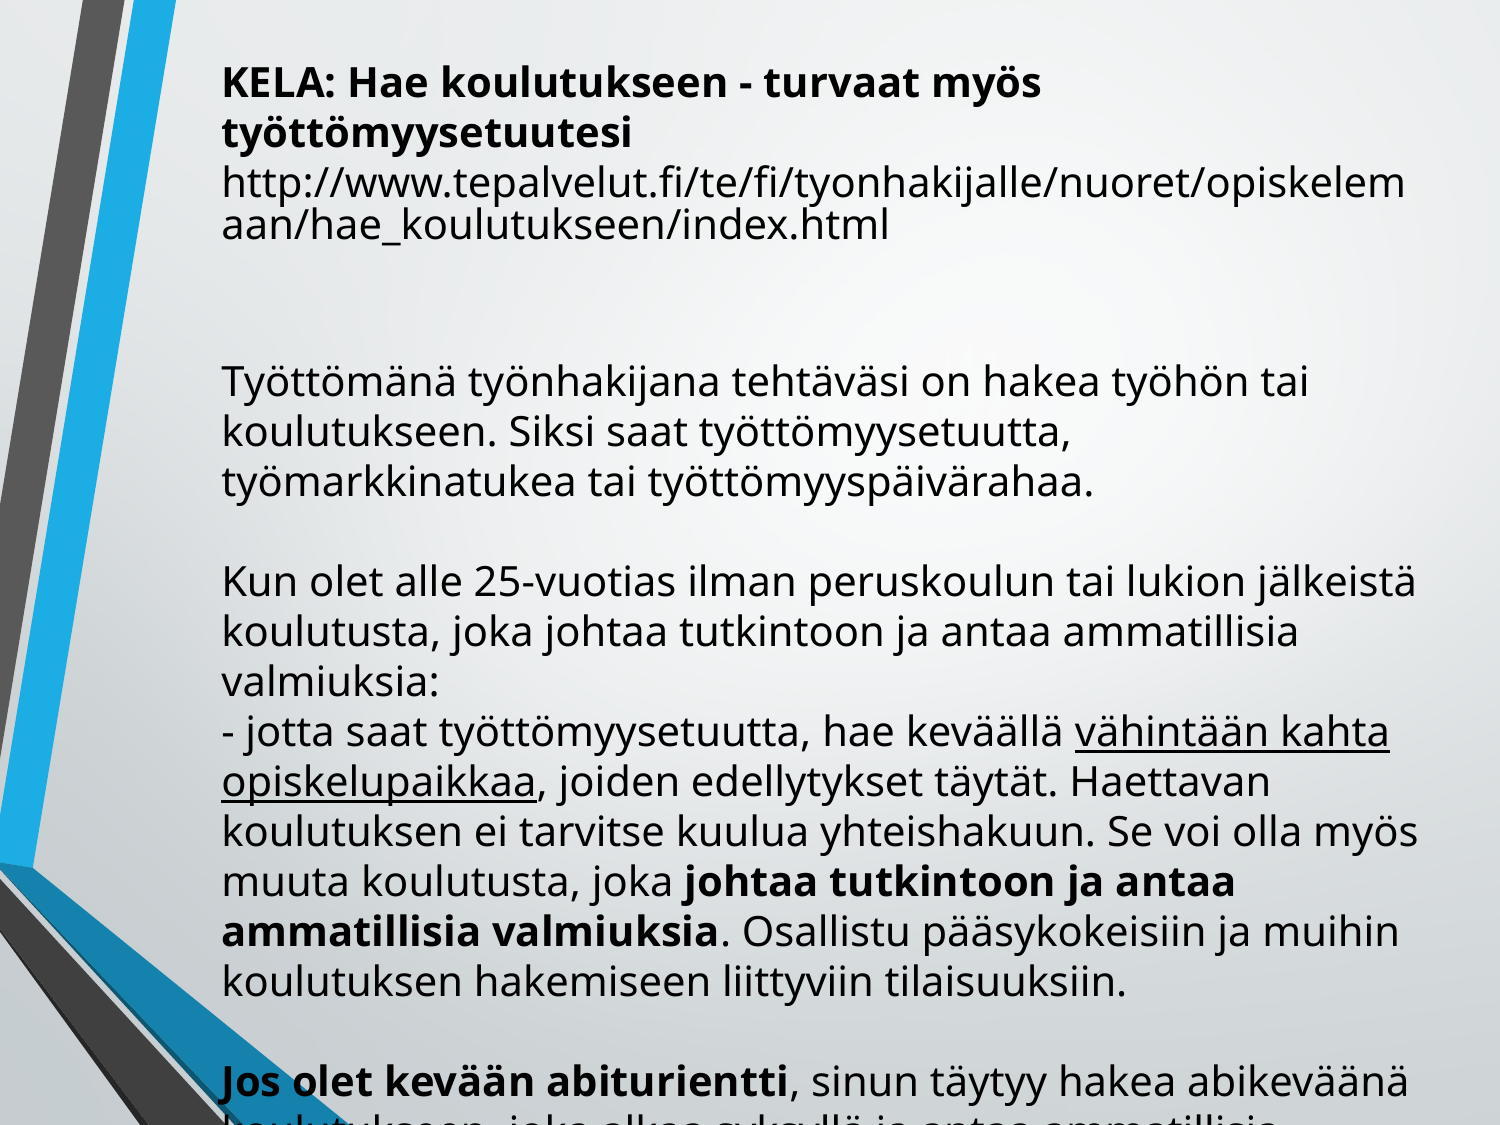

KELA: Hae koulutukseen - turvaat myös työttömyysetuutesi ​
http://www.tepalvelut.fi/te/fi/tyonhakijalle/nuoret/opiskelemaan/hae_koulutukseen/index.html​
​
Työttömänä työnhakijana tehtäväsi on hakea työhön tai koulutukseen. Siksi saat työttömyysetuutta, työmarkkinatukea tai työttömyyspäivärahaa.​
​
Kun olet alle 25-vuotias ilman peruskoulun tai lukion jälkeistä koulutusta, joka johtaa tutkintoon ja antaa ammatillisia valmiuksia:​
- jotta saat työttömyysetuutta, hae keväällä vähintään kahta opiskelupaikkaa, joiden edellytykset täytät. Haettavan koulutuksen ei tarvitse kuulua yhteishakuun. Se voi olla myös muuta koulutusta, joka johtaa tutkintoon ja antaa ammatillisia valmiuksia. Osallistu pääsykokeisiin ja muihin koulutuksen hakemiseen liittyviin tilaisuuksiin.​
​
Jos olet kevään abiturientti, sinun täytyy hakea abikeväänä koulutukseen, joka alkaa syksyllä ja antaa ammatillisia valmiuksia.​
​